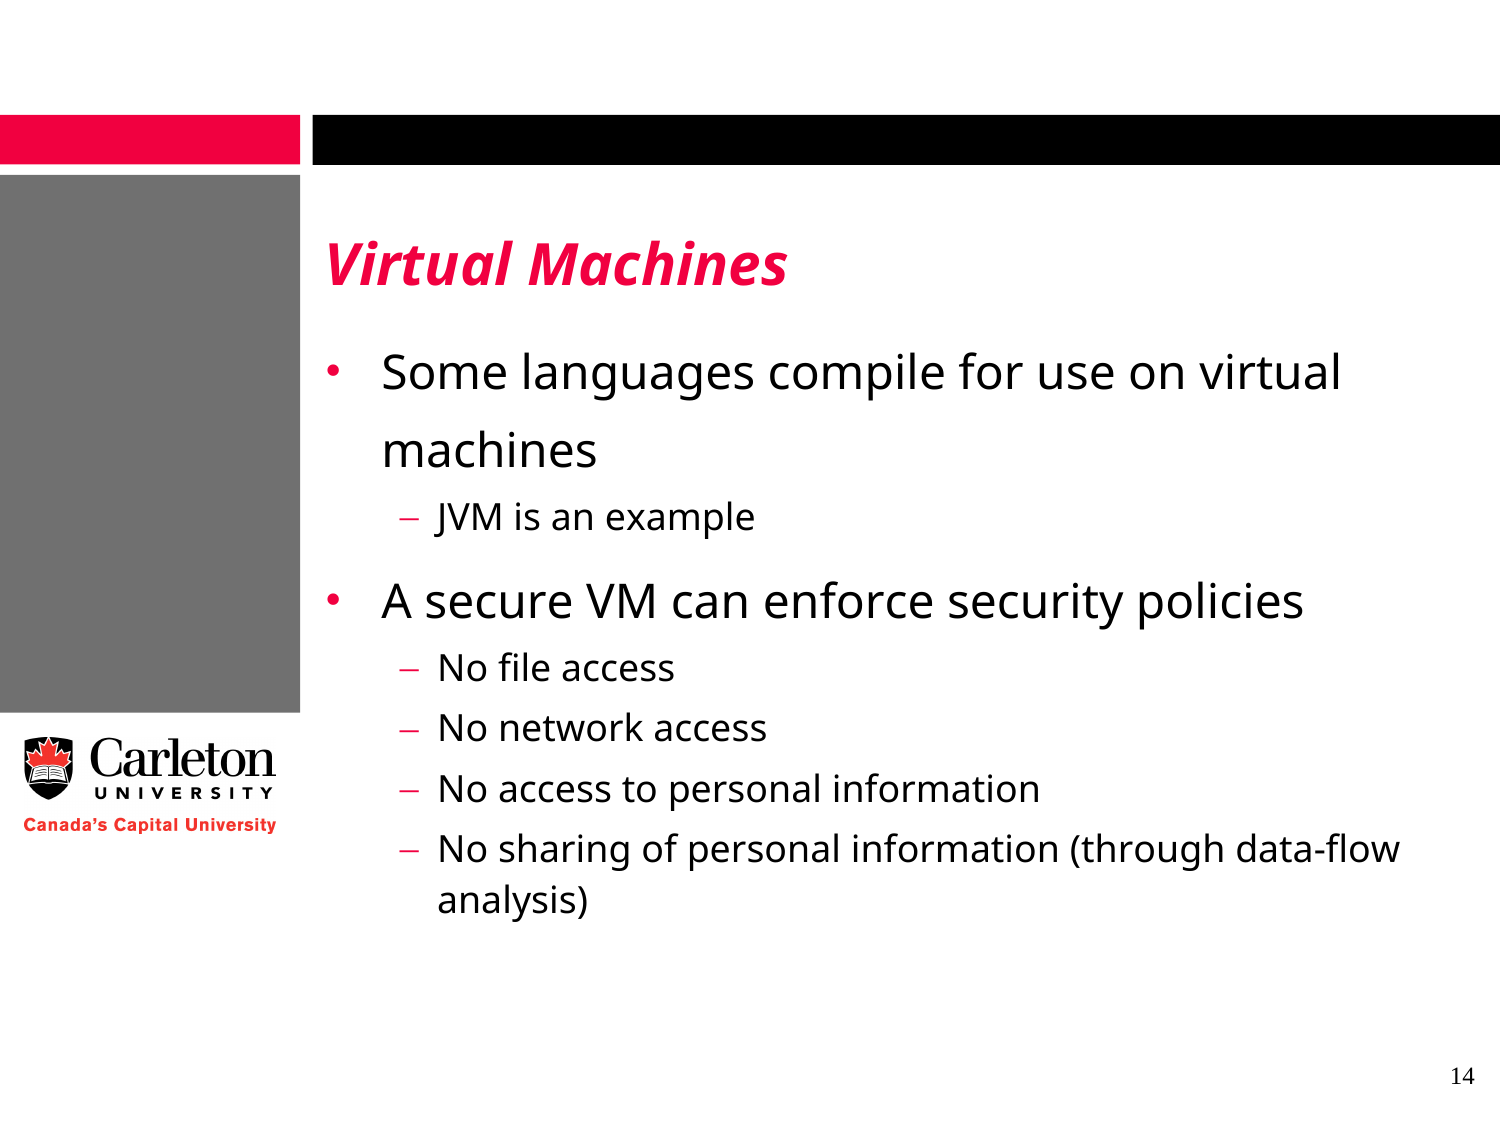

# Virtual Machines
Some languages compile for use on virtual machines
JVM is an example
A secure VM can enforce security policies
No file access
No network access
No access to personal information
No sharing of personal information (through data-flow analysis)
14